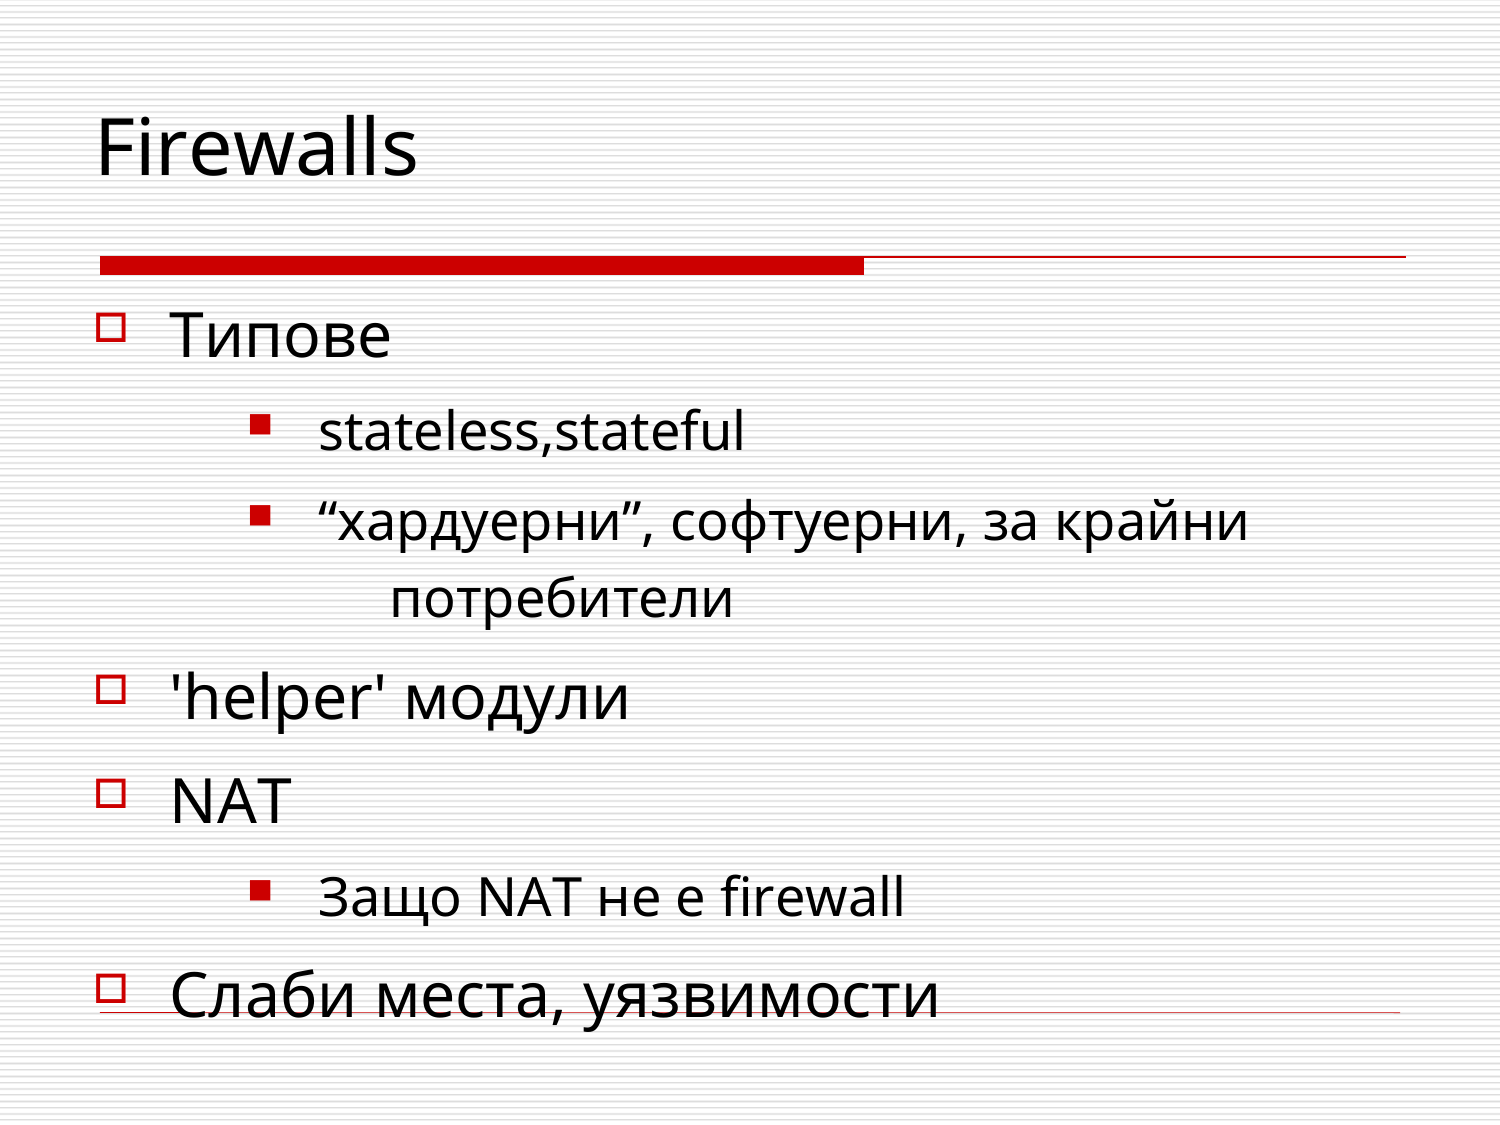

# Firewalls
Типове
stateless,stateful
“хардуерни”, софтуерни, за крайни потребители
'helper' модули
NAT
Защо NAT не е firewall
Слаби места, уязвимости